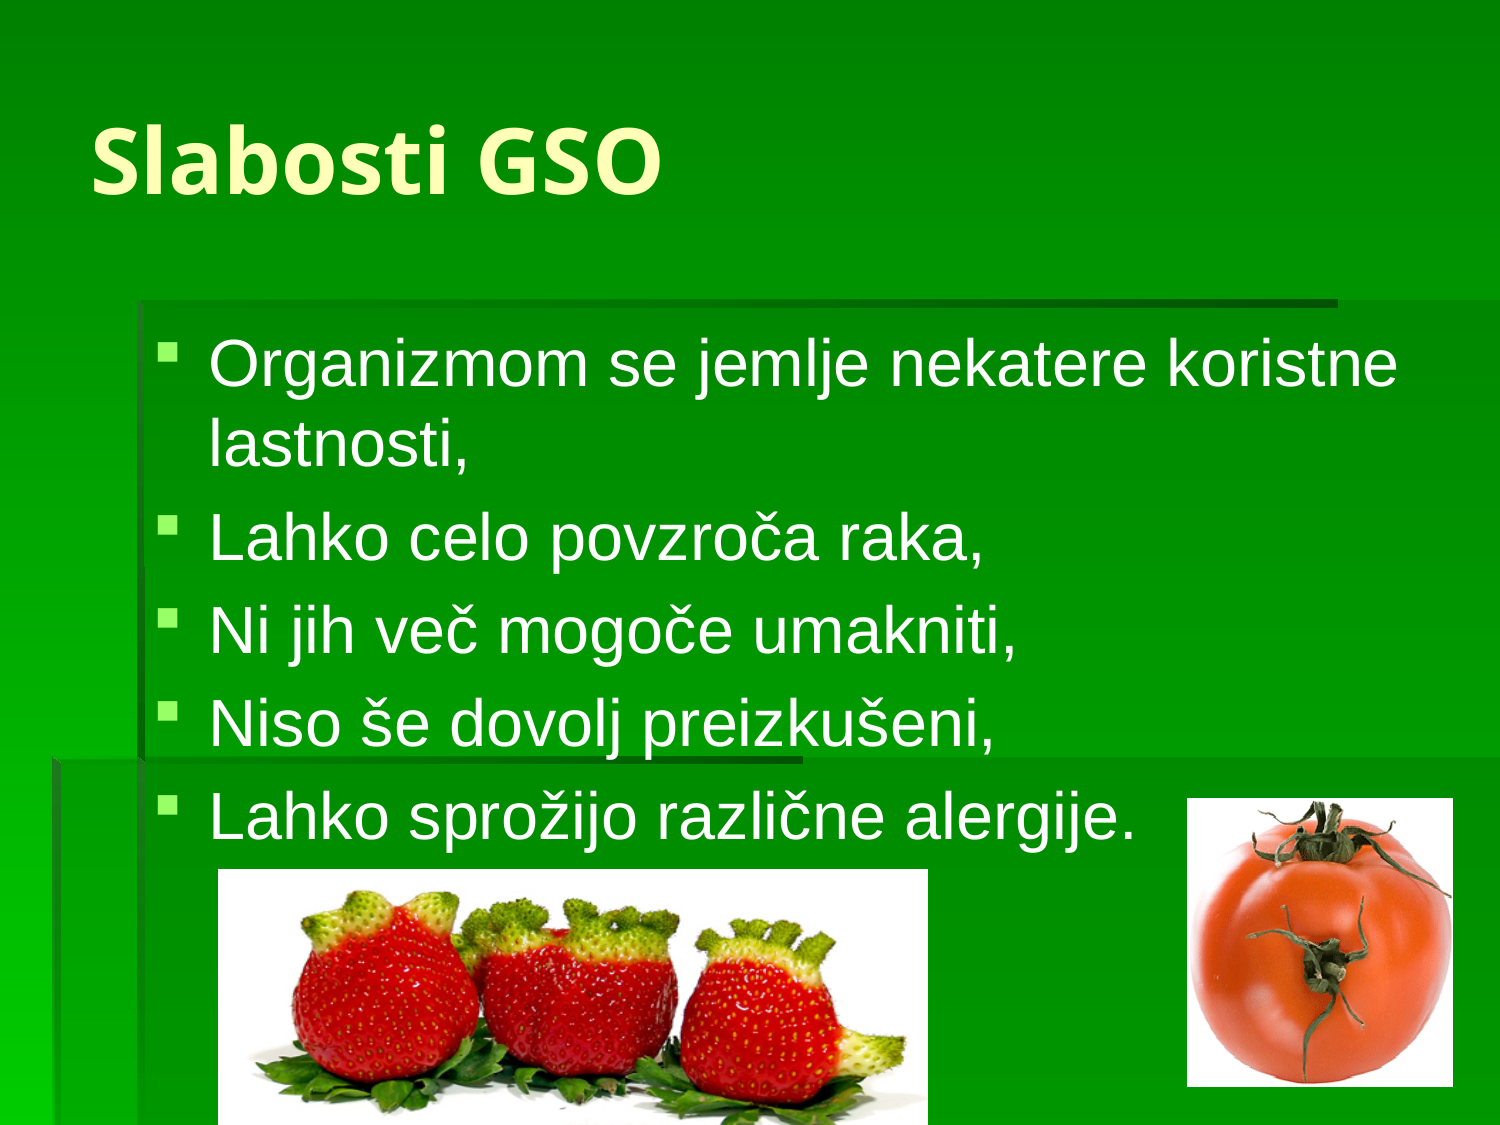

# Slabosti GSO
Organizmom se jemlje nekatere koristne lastnosti,
Lahko celo povzroča raka,
Ni jih več mogoče umakniti,
Niso še dovolj preizkušeni,
Lahko sprožijo različne alergije.